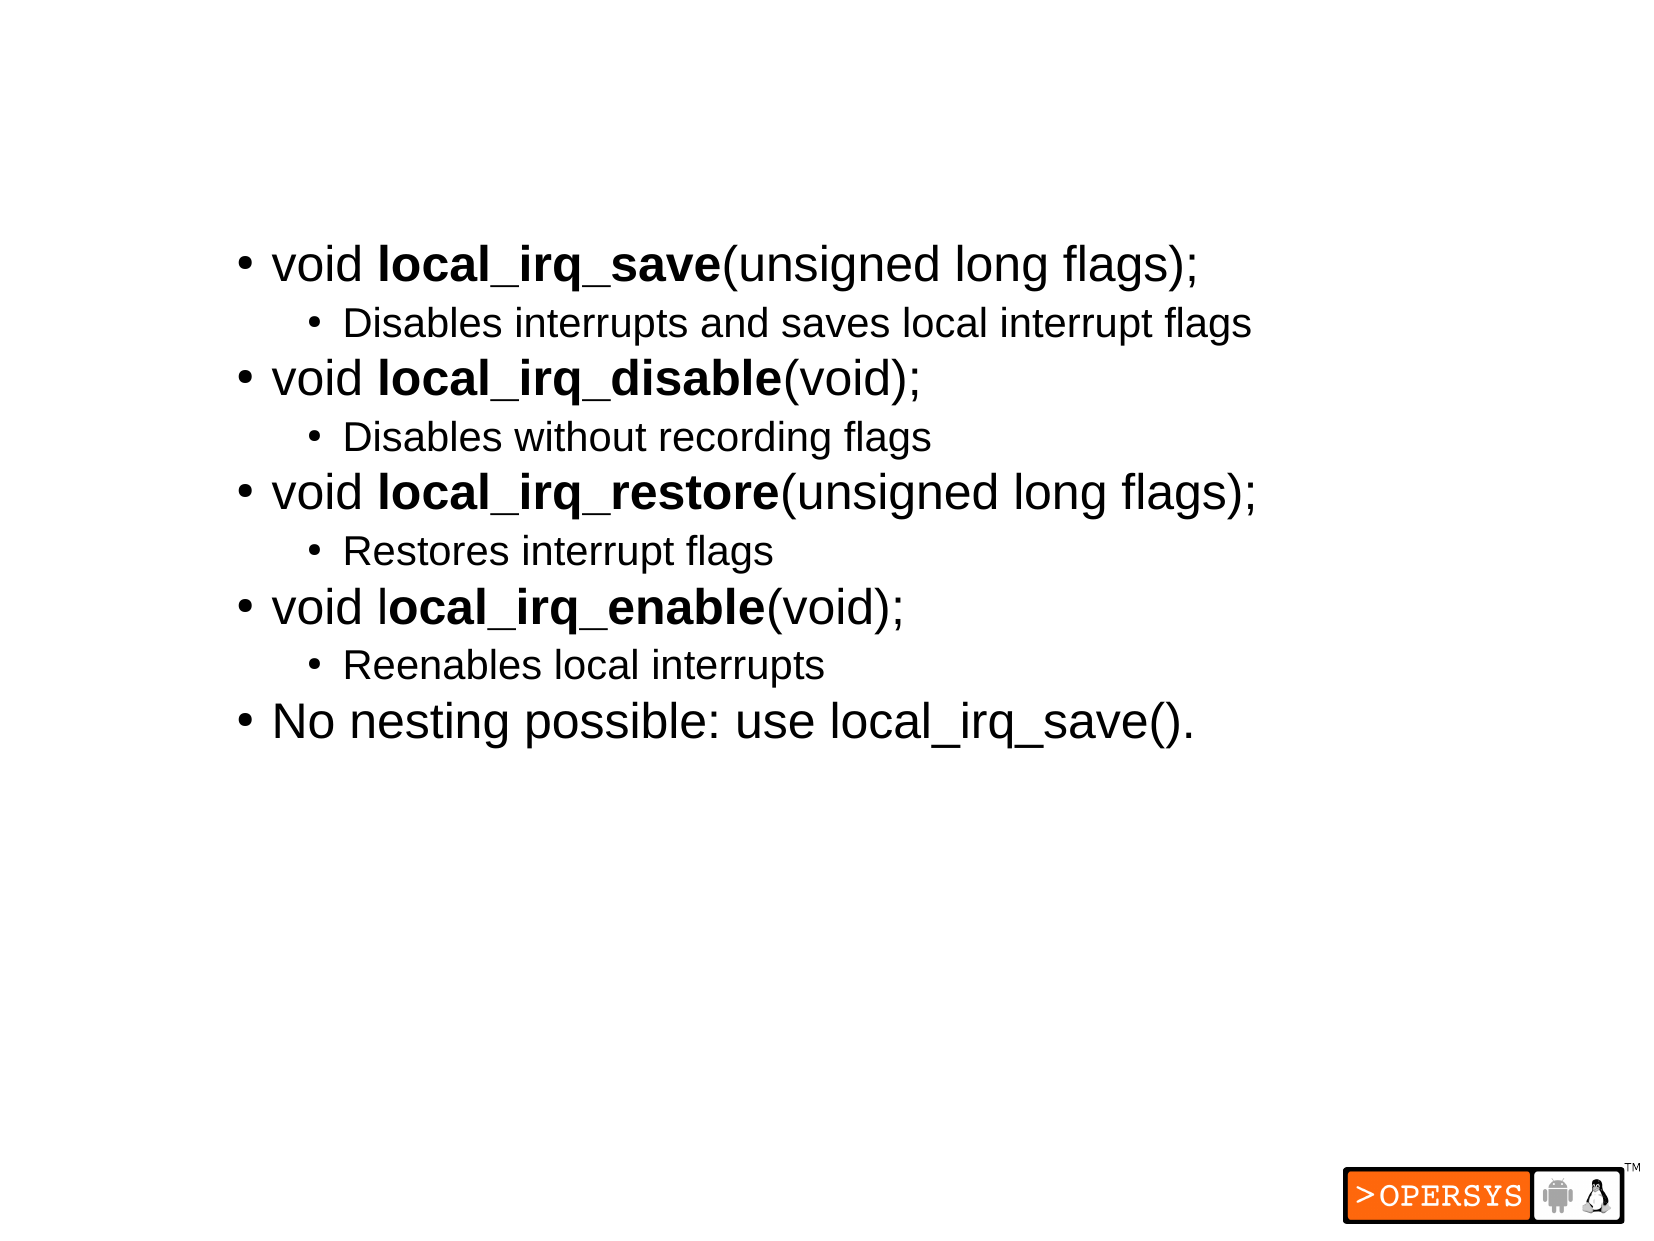

# void local_irq_save(unsigned long flags);
Disables interrupts and saves local interrupt flags
void local_irq_disable(void);
Disables without recording flags
void local_irq_restore(unsigned long flags);
Restores interrupt flags
void local_irq_enable(void);
Reenables local interrupts
No nesting possible: use local_irq_save().